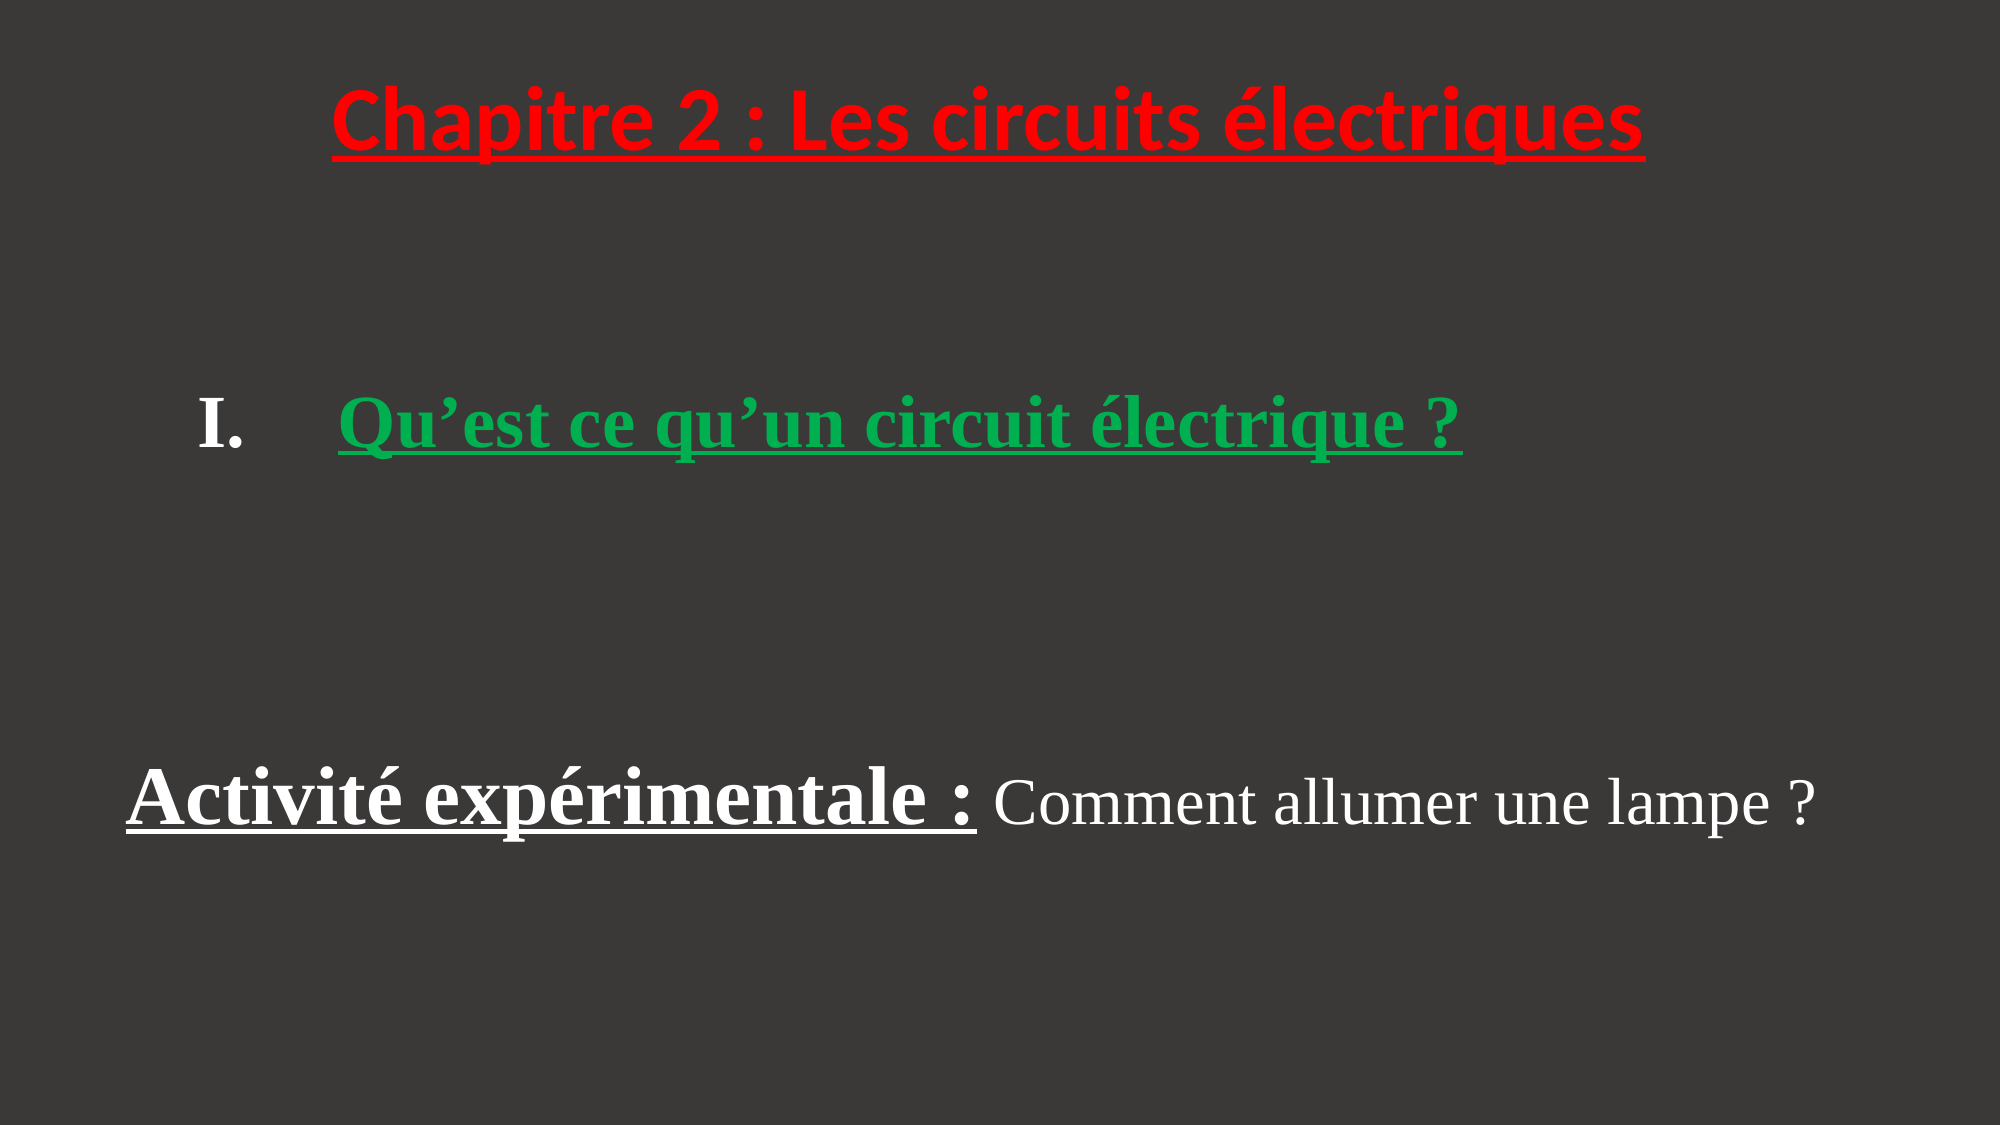

Chapitre 2 : Les circuits électriques
Qu’est ce qu’un circuit électrique ?
Activité expérimentale : Comment allumer une lampe ?